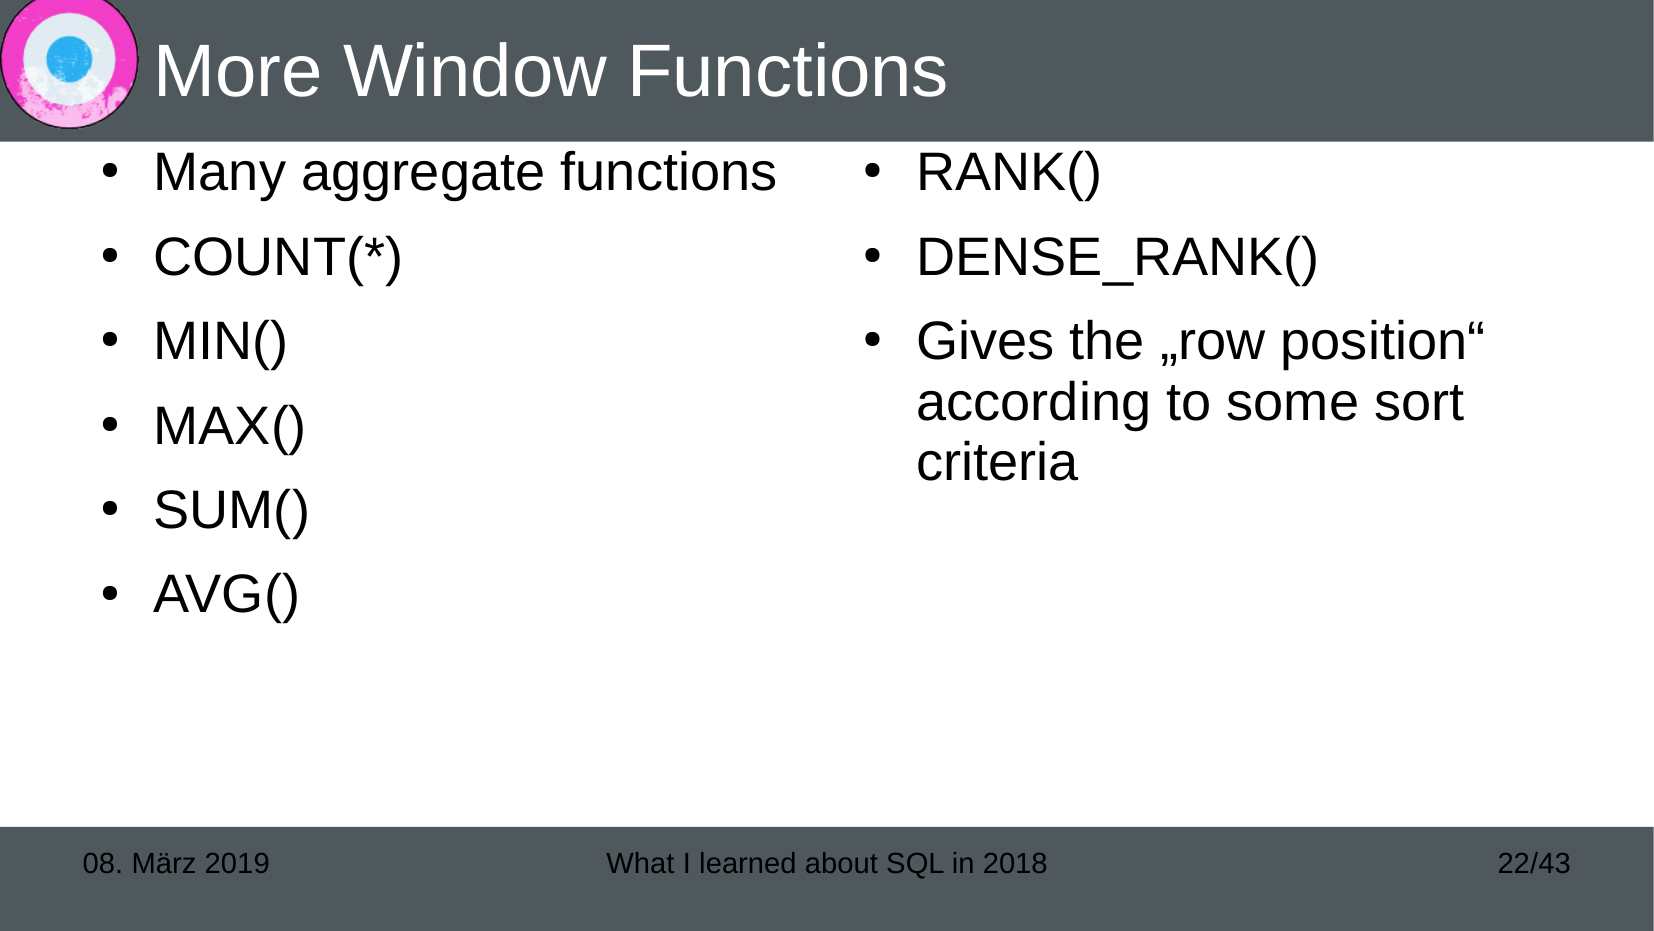

# More Window Functions
Many aggregate functions
COUNT(*)
MIN()
MAX()
SUM()
AVG()
RANK()
DENSE_RANK()
Gives the „row position“ according to some sort criteria
08. März 2019
22